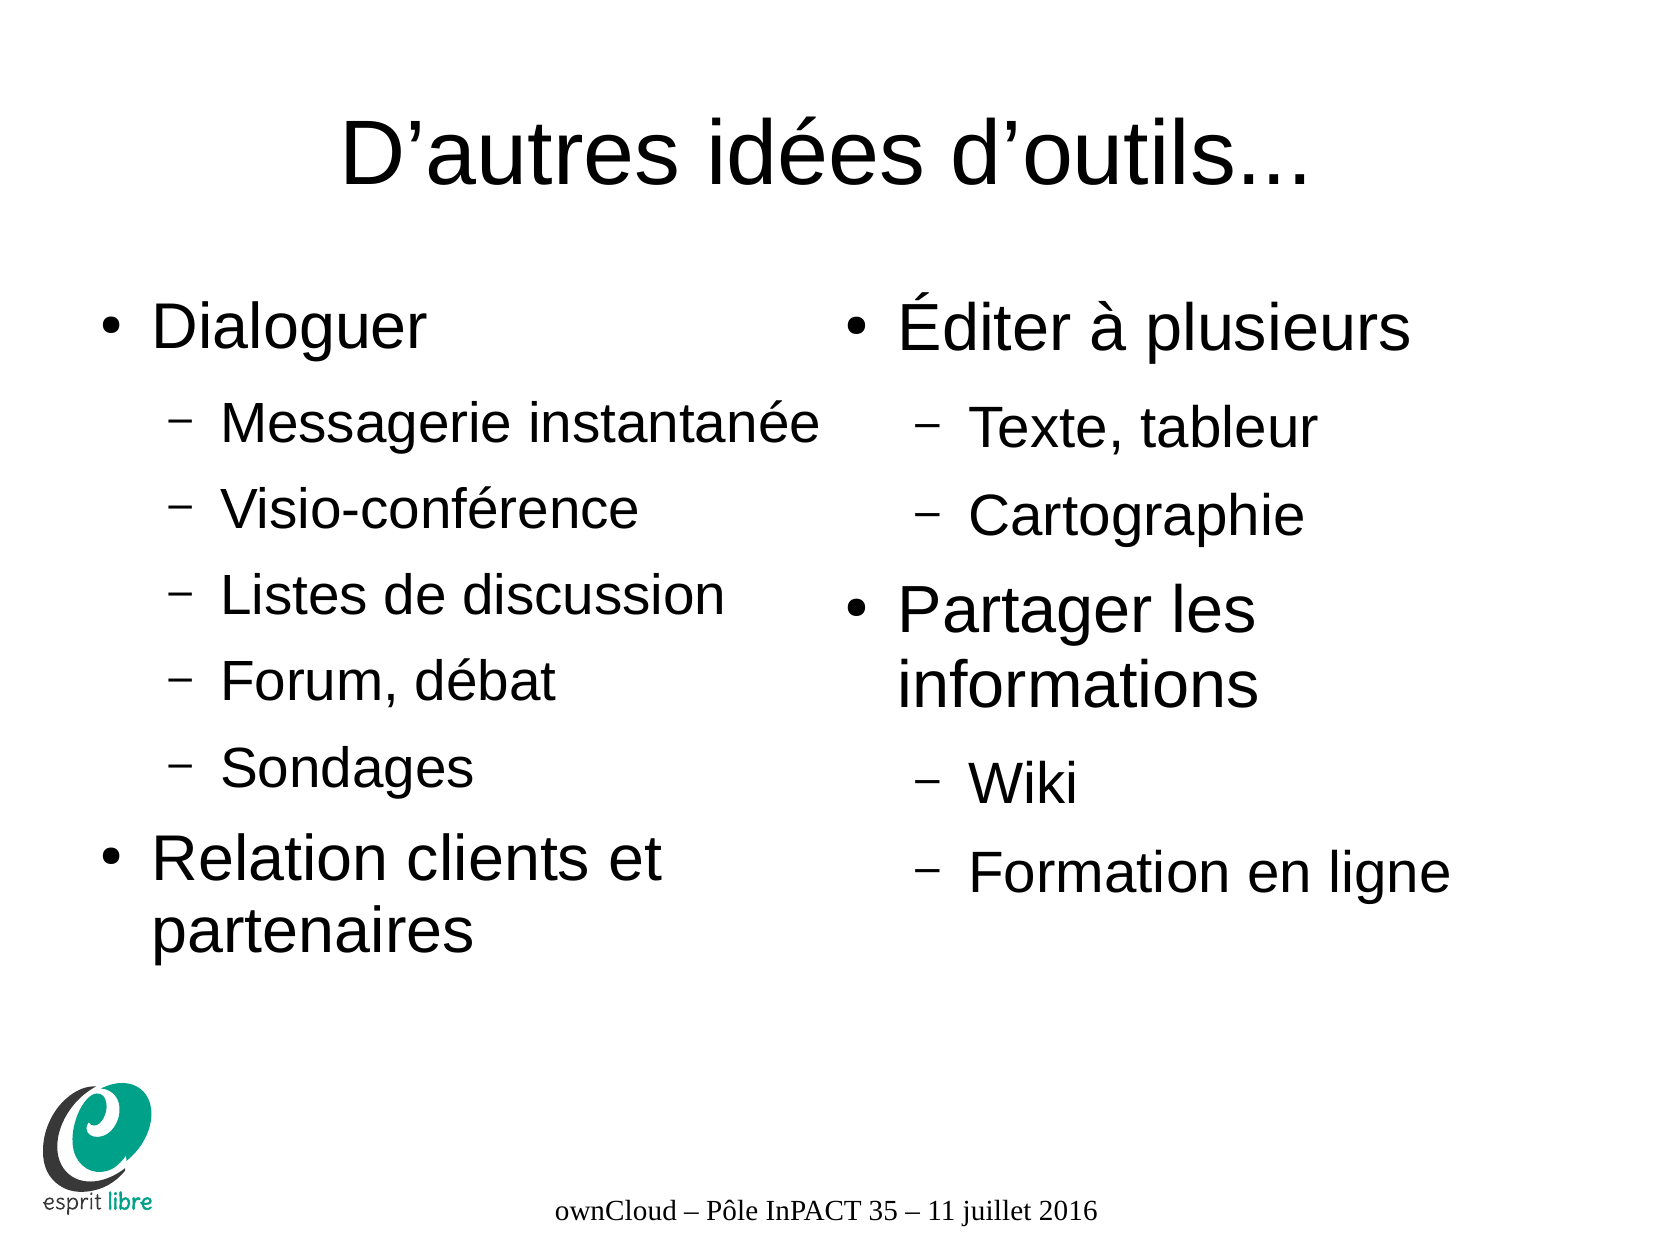

# D’autres idées d’outils...
Dialoguer
Messagerie instantanée
Visio-conférence
Listes de discussion
Forum, débat
Sondages
Relation clients et partenaires
Éditer à plusieurs
Texte, tableur
Cartographie
Partager les informations
Wiki
Formation en ligne